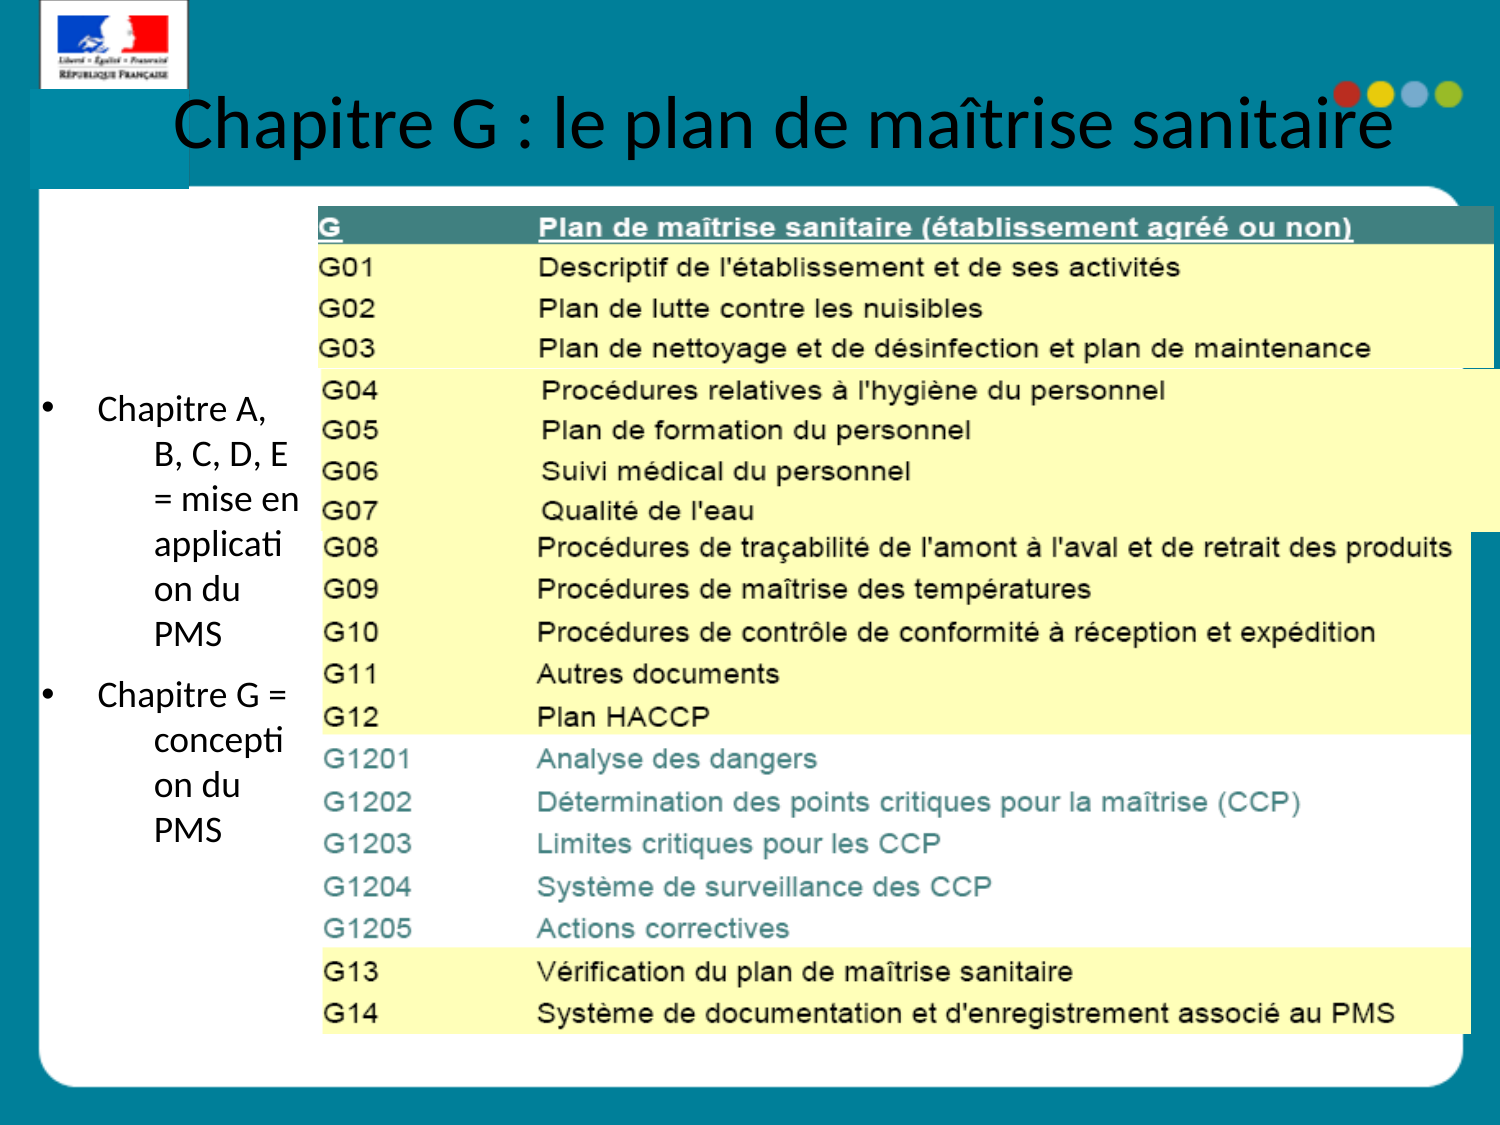

# Chapitre G : le plan de maîtrise sanitaire
Chapitre A, B, C, D, E = mise en application du PMS
Chapitre G = conception du PMS